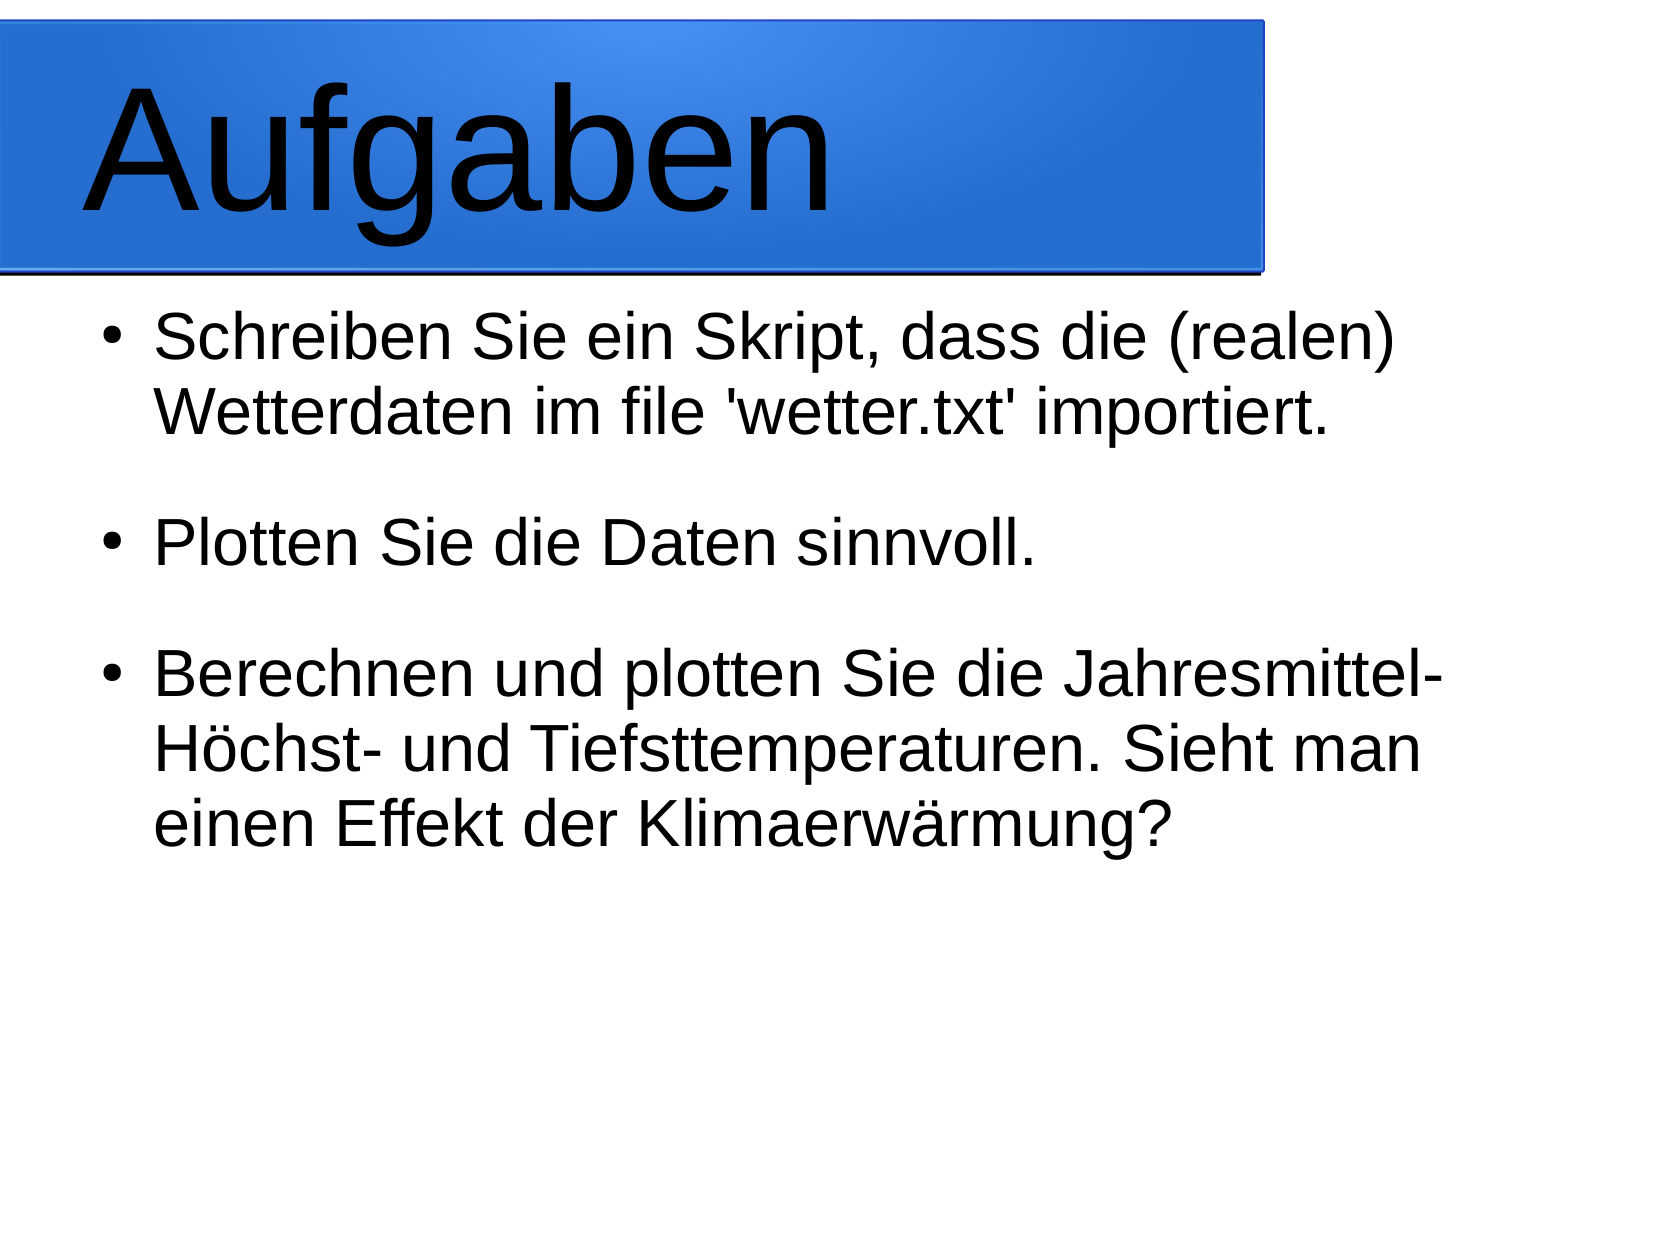

# Aufgaben
Schreiben Sie ein Skript, dass die (realen) Wetterdaten im file 'wetter.txt' importiert.
Plotten Sie die Daten sinnvoll.
Berechnen und plotten Sie die Jahresmittel- Höchst- und Tiefsttemperaturen. Sieht man einen Effekt der Klimaerwärmung?